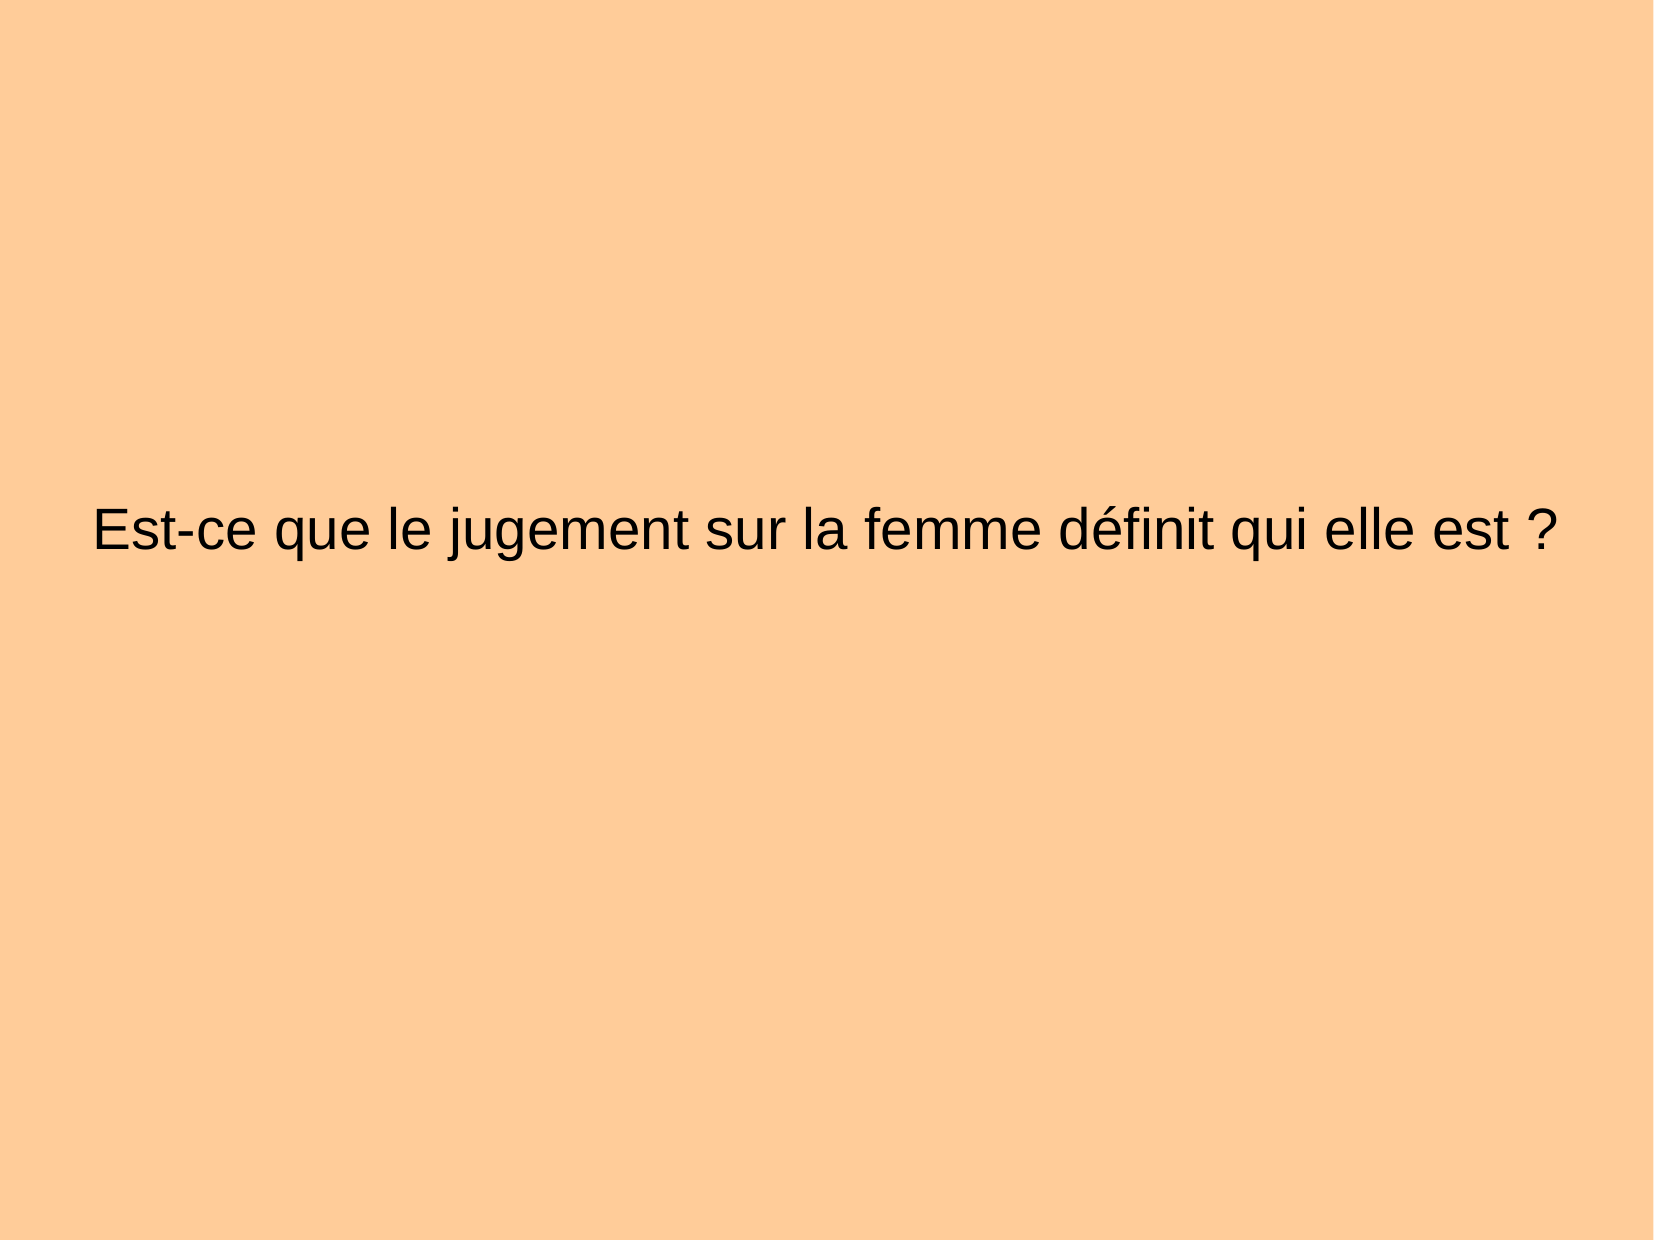

# Est-ce que le jugement sur la femme définit qui elle est ?